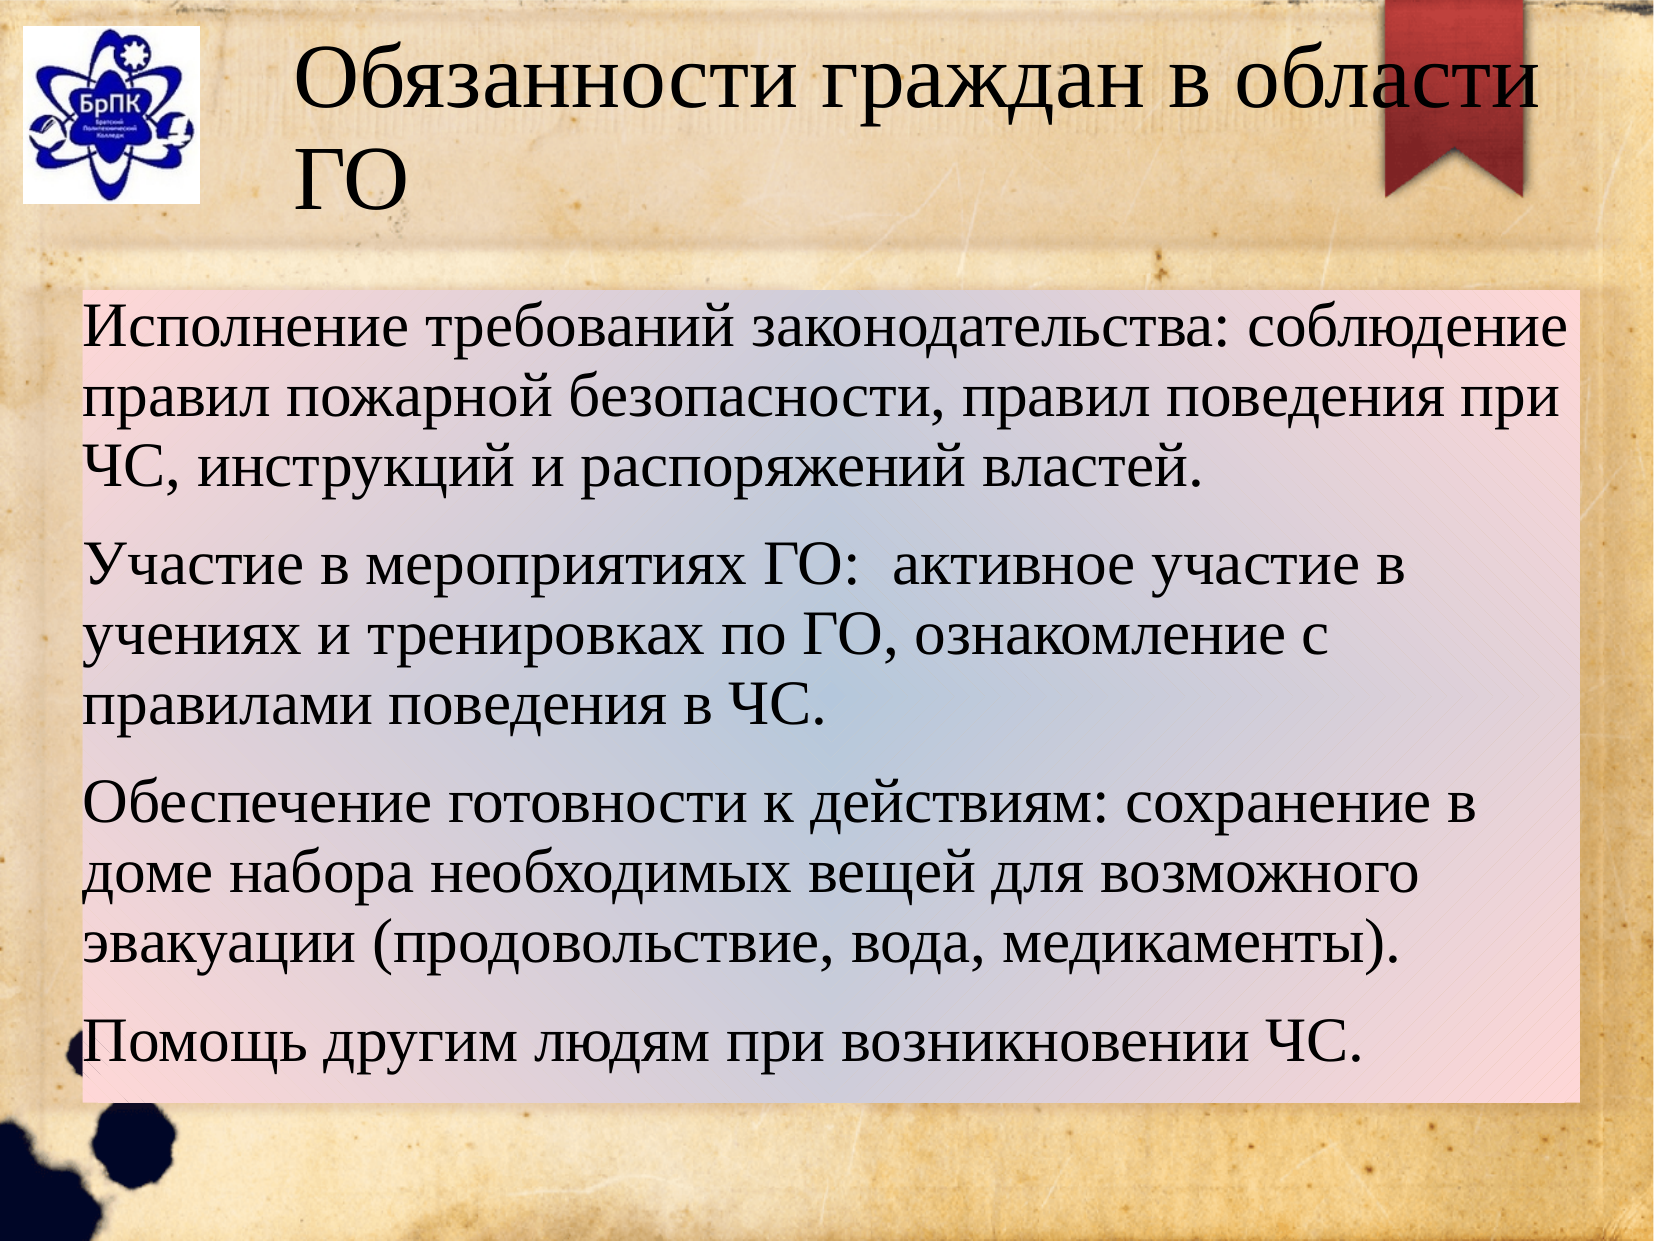

# Обязанности граждан в области ГО
Исполнение требований законодательства: соблюдение правил пожарной безопасности, правил поведения при ЧС, инструкций и распоряжений властей.
Участие в мероприятиях ГО: активное участие в учениях и тренировках по ГО, ознакомление с правилами поведения в ЧС.
Обеспечение готовности к действиям: сохранение в доме набора необходимых вещей для возможного эвакуации (продовольствие, вода, медикаменты).
Помощь другим людям при возникновении ЧС.